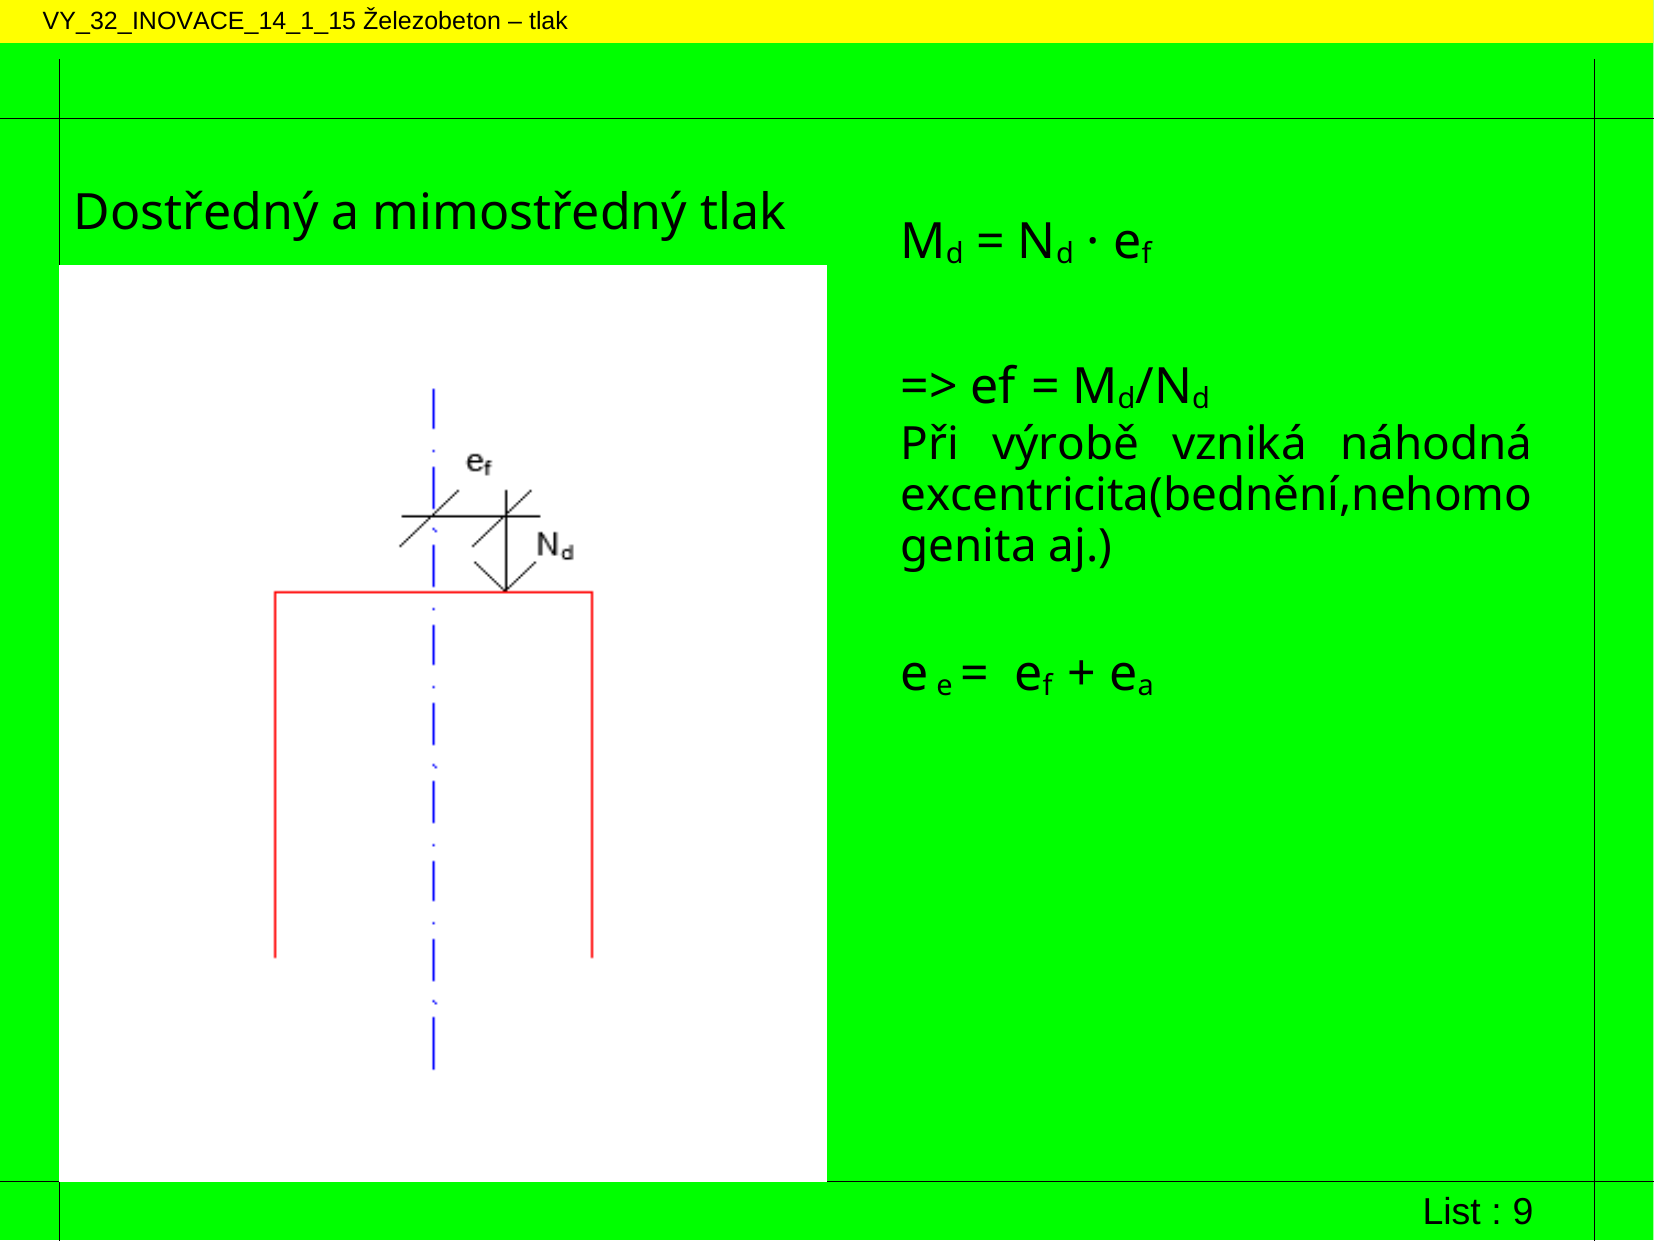

VY_32_INOVACE_14_1_15 Železobeton – tlak
Dostředný a mimostředný tlak
Md = Nd · ef
=> ef = Md/Nd
Při výrobě vzniká náhodná excentricita(bednění,nehomogenita aj.)
e e = ef + ea
List :